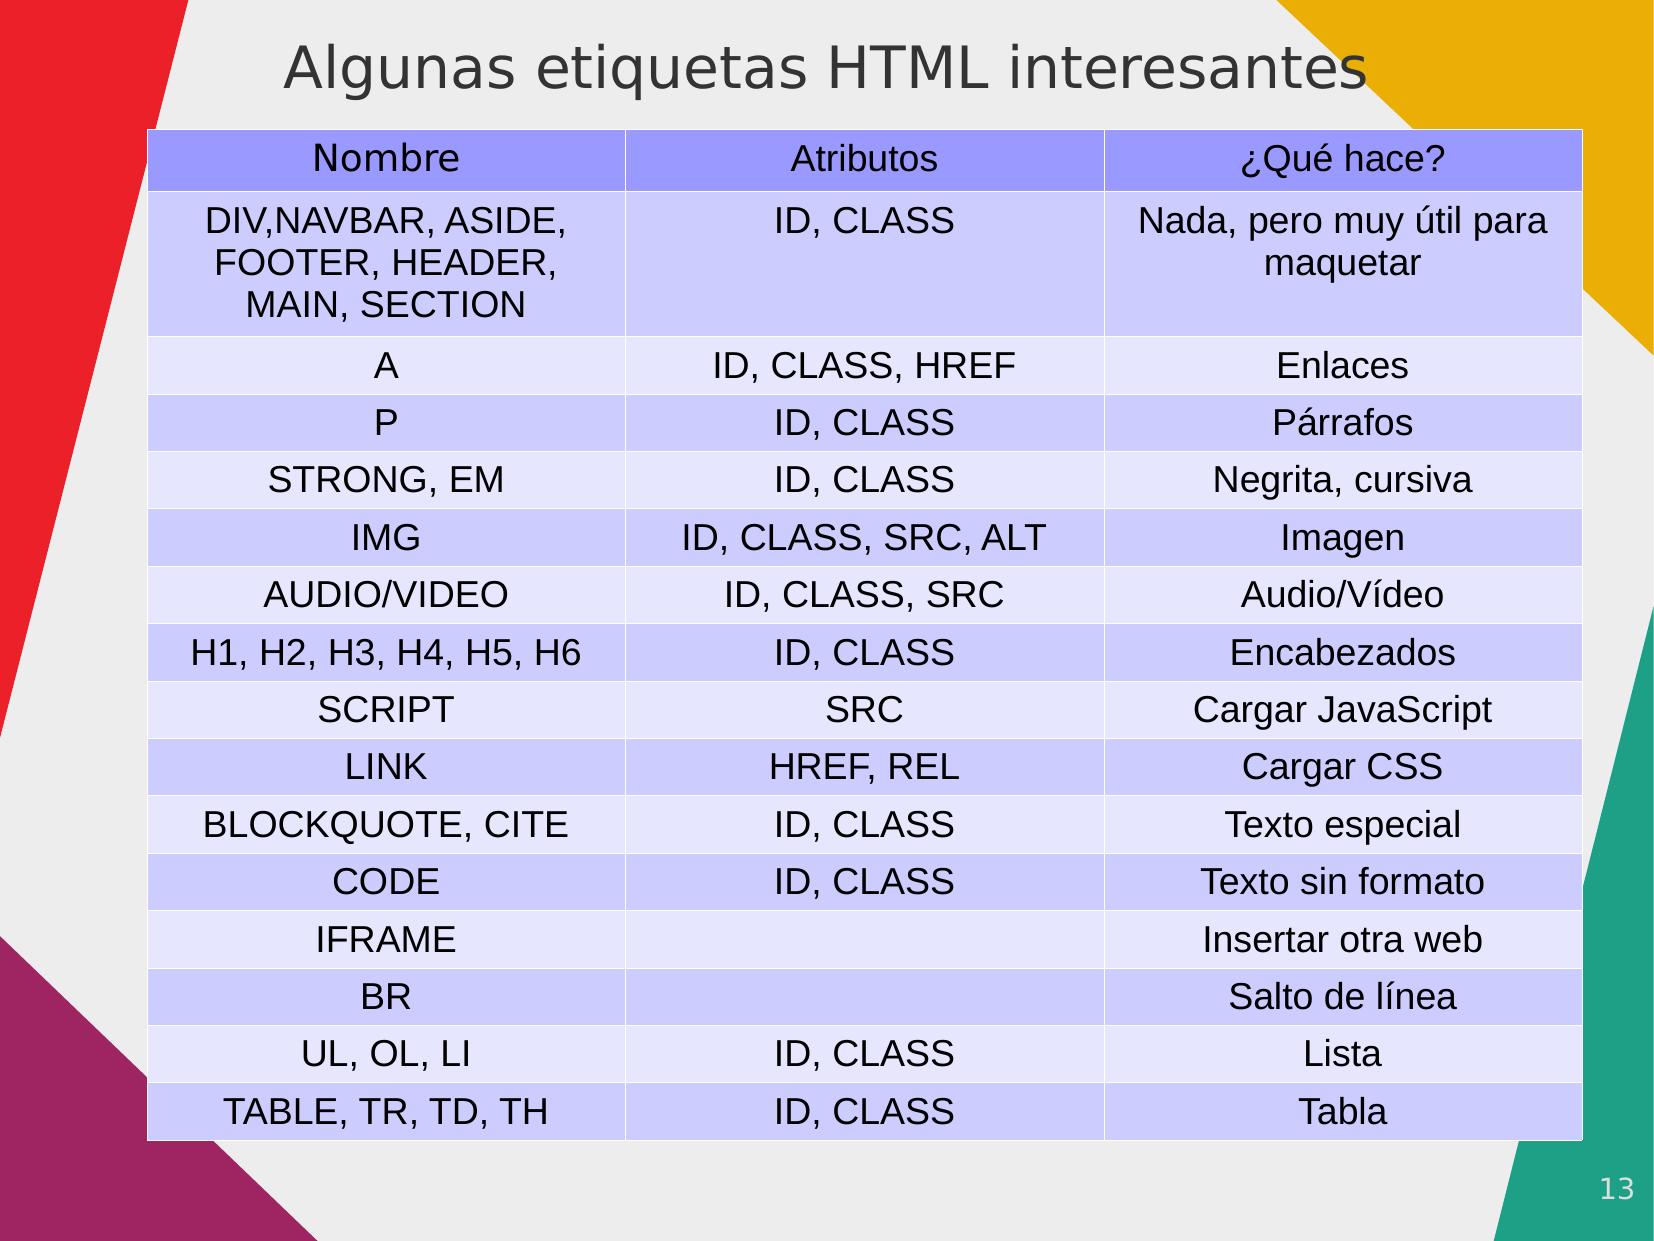

# Algunas etiquetas HTML interesantes
| Nombre | Atributos | ¿Qué hace? |
| --- | --- | --- |
| DIV,NAVBAR, ASIDE, FOOTER, HEADER, MAIN, SECTION | ID, CLASS | Nada, pero muy útil para maquetar |
| A | ID, CLASS, HREF | Enlaces |
| P | ID, CLASS | Párrafos |
| STRONG, EM | ID, CLASS | Negrita, cursiva |
| IMG | ID, CLASS, SRC, ALT | Imagen |
| AUDIO/VIDEO | ID, CLASS, SRC | Audio/Vídeo |
| H1, H2, H3, H4, H5, H6 | ID, CLASS | Encabezados |
| SCRIPT | SRC | Cargar JavaScript |
| LINK | HREF, REL | Cargar CSS |
| BLOCKQUOTE, CITE | ID, CLASS | Texto especial |
| CODE | ID, CLASS | Texto sin formato |
| IFRAME | | Insertar otra web |
| BR | | Salto de línea |
| UL, OL, LI | ID, CLASS | Lista |
| TABLE, TR, TD, TH | ID, CLASS | Tabla |
13